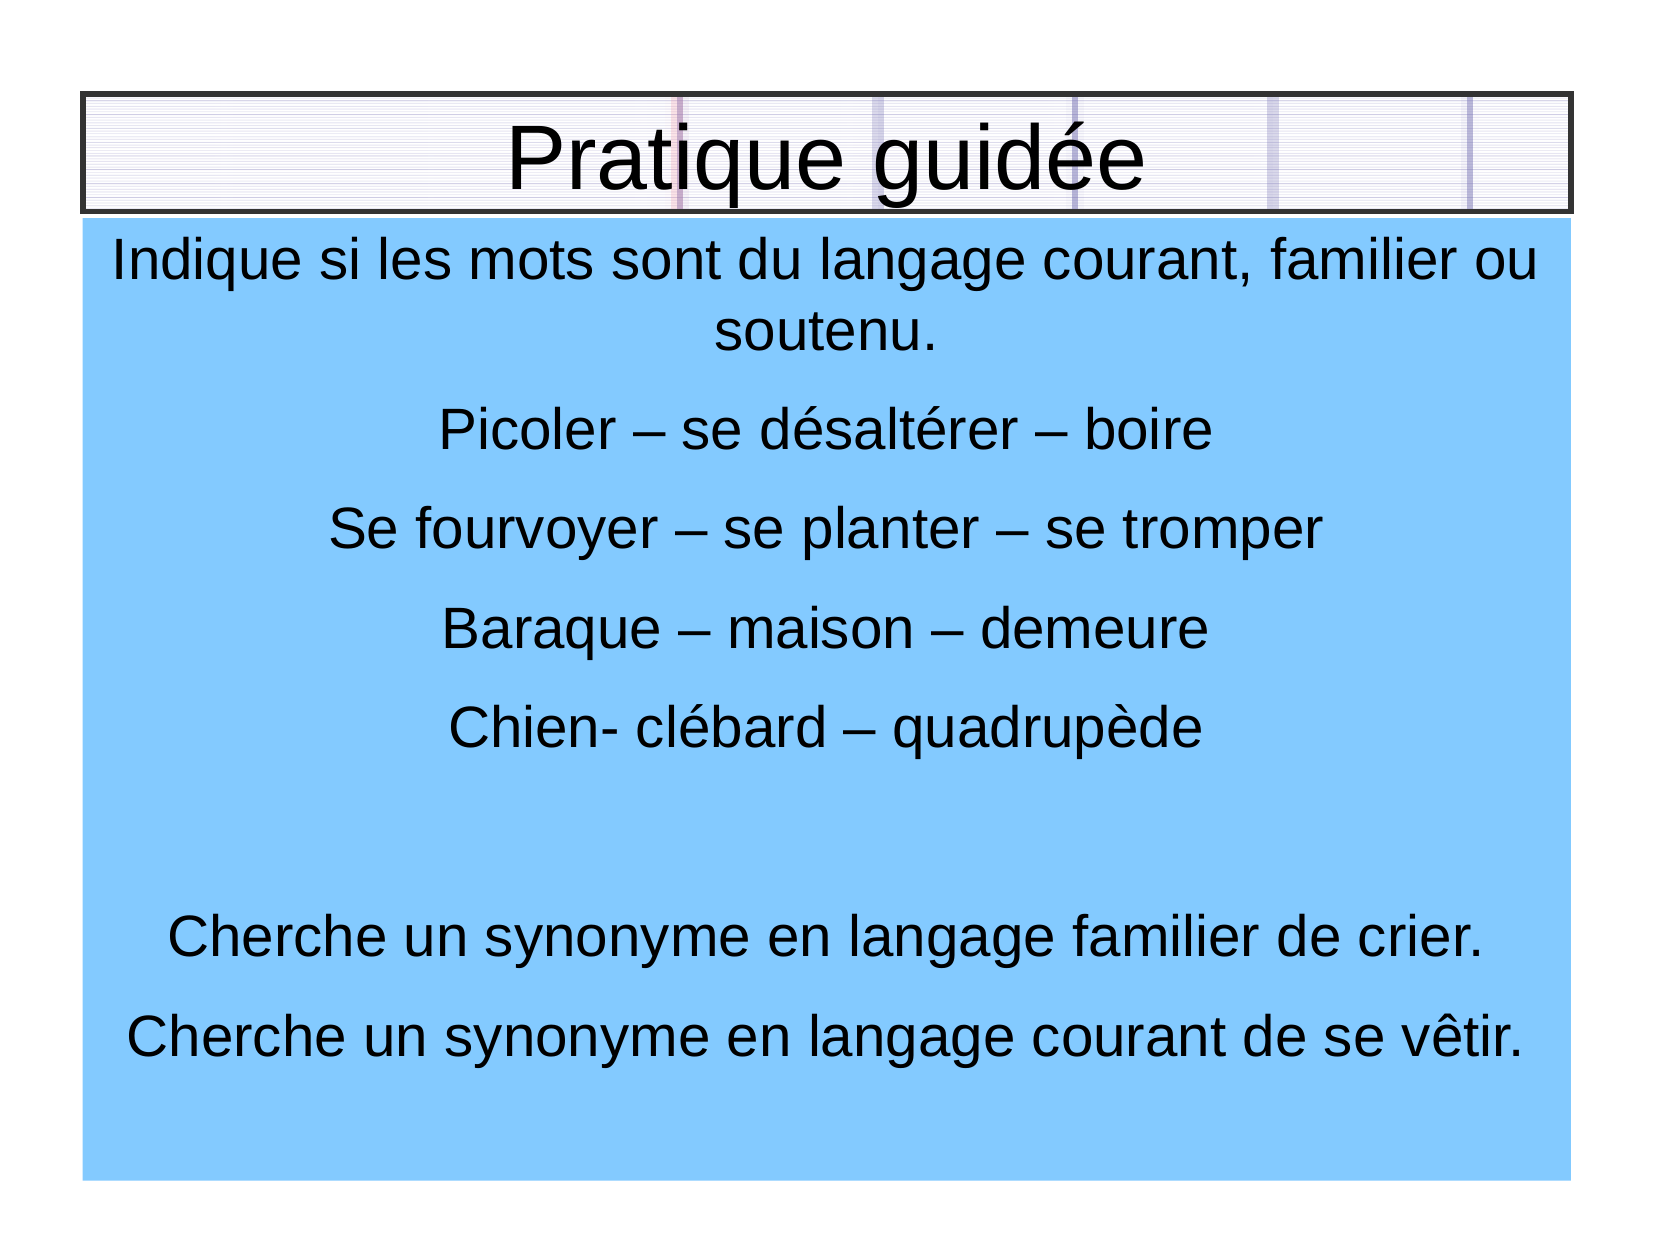

# Pratique guidée
Indique si les mots sont du langage courant, familier ou soutenu.
Picoler – se désaltérer – boire
Se fourvoyer – se planter – se tromper
Baraque – maison – demeure
Chien- clébard – quadrupède
Cherche un synonyme en langage familier de crier.
Cherche un synonyme en langage courant de se vêtir.